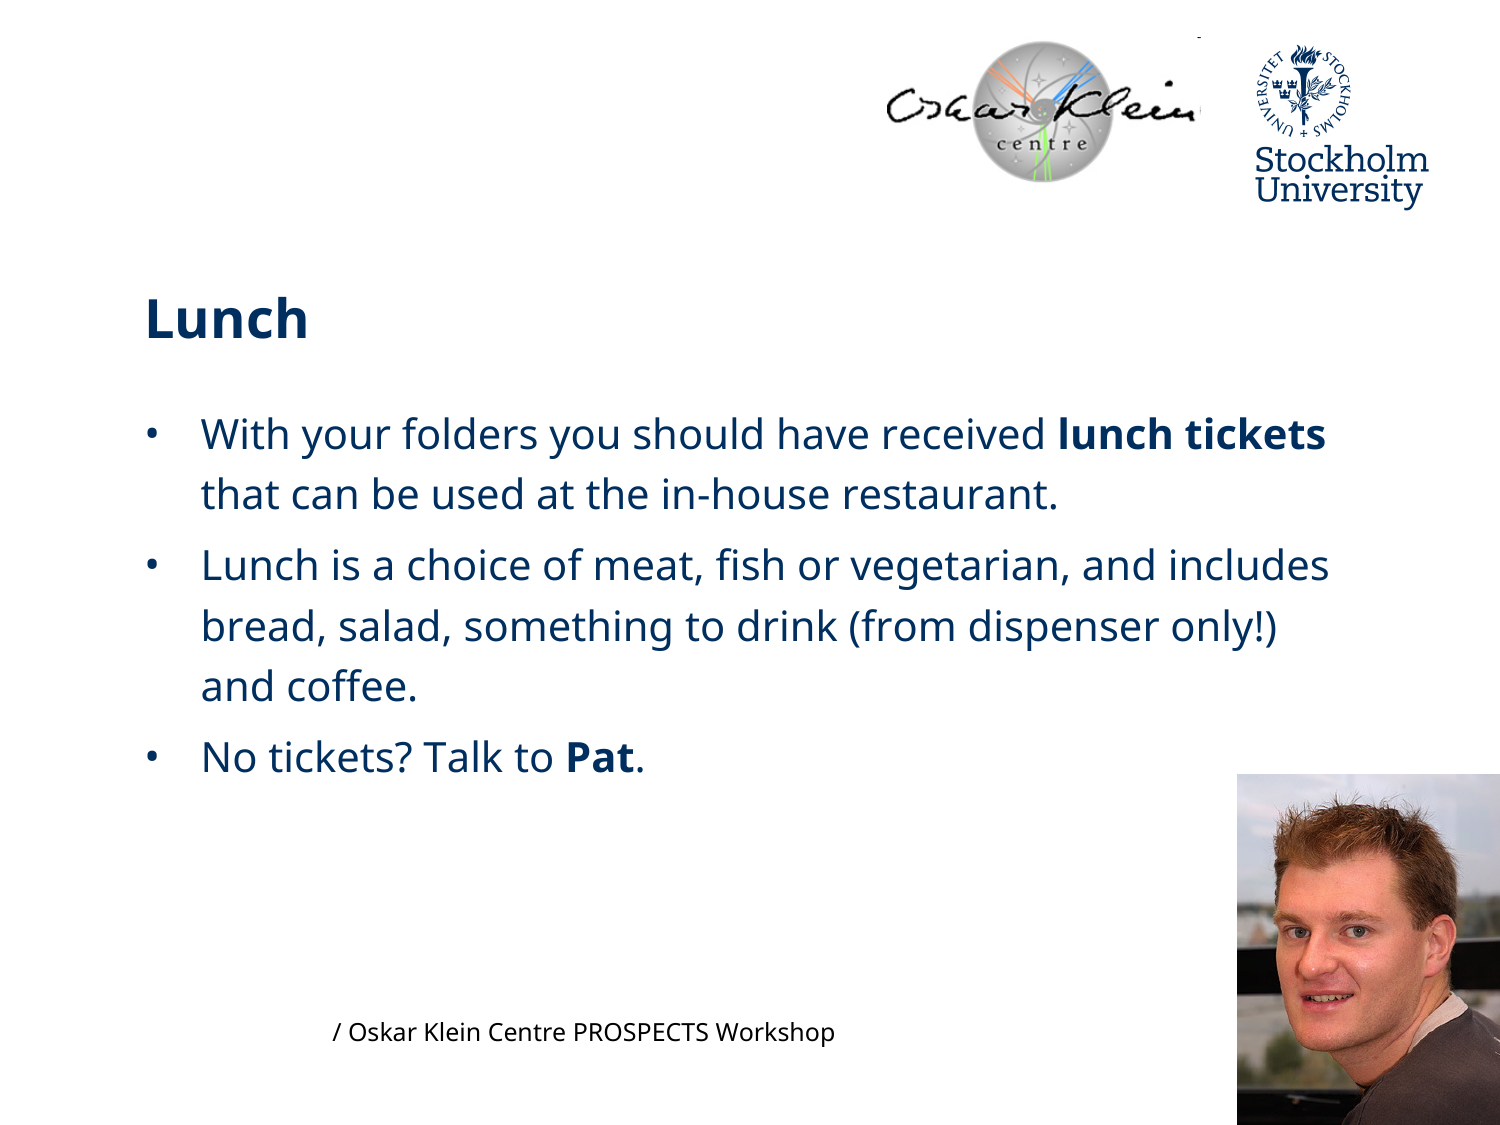

# Lunch
With your folders you should have received lunch tickets that can be used at the in-house restaurant.
Lunch is a choice of meat, fish or vegetarian, and includes bread, salad, something to drink (from dispenser only!) and coffee.
No tickets? Talk to Pat.
Oskar Klein Centre PROSPECTS Workshop